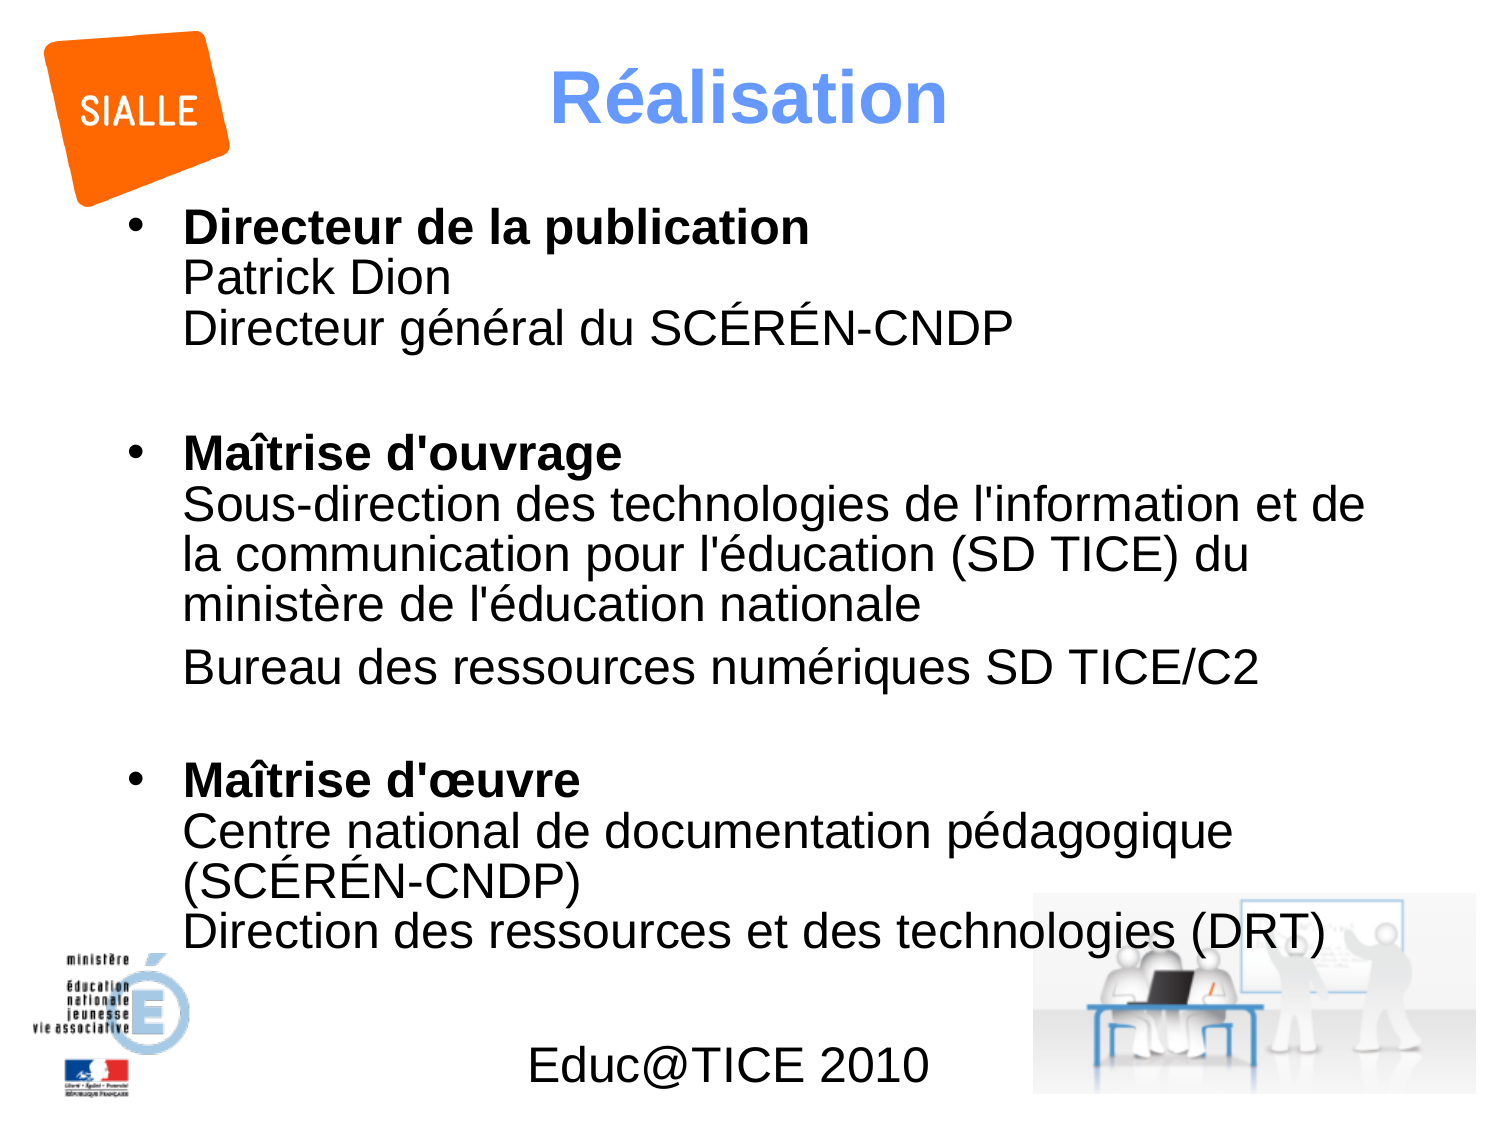

# Réalisation
Directeur de la publication
Patrick Dion
Directeur général du SCÉRÉN-CNDP
Maîtrise d'ouvrage
Sous-direction des technologies de l'information et de la communication pour l'éducation (SD TICE) du ministère de l'éducation nationale
	Bureau des ressources numériques SD TICE/C2
Maîtrise d'œuvre
Centre national de documentation pédagogique (SCÉRÉN-CNDP)
Direction des ressources et des technologies (DRT)
Educ@TICE 2010